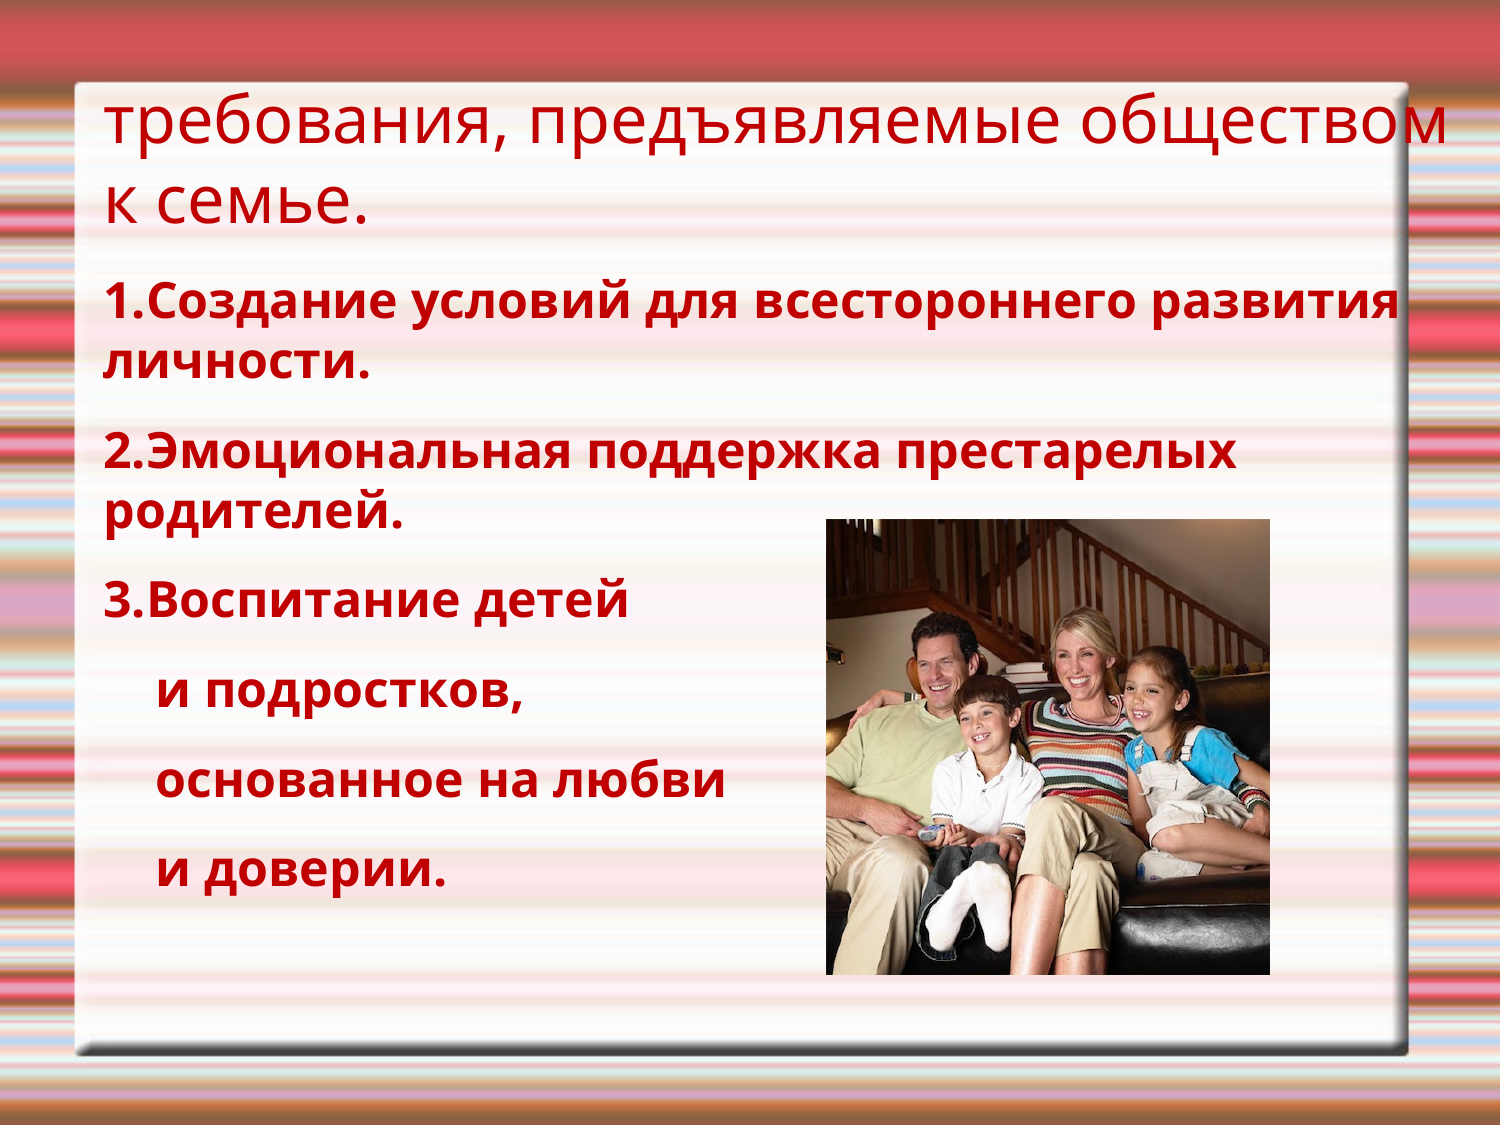

# требования, предъявляемые обществом к семье.
1.Создание условий для всестороннего развития личности.
2.Эмоциональная поддержка престарелых родителей.
3.Воспитание детей
 и подростков,
 основанное на любви
 и доверии.